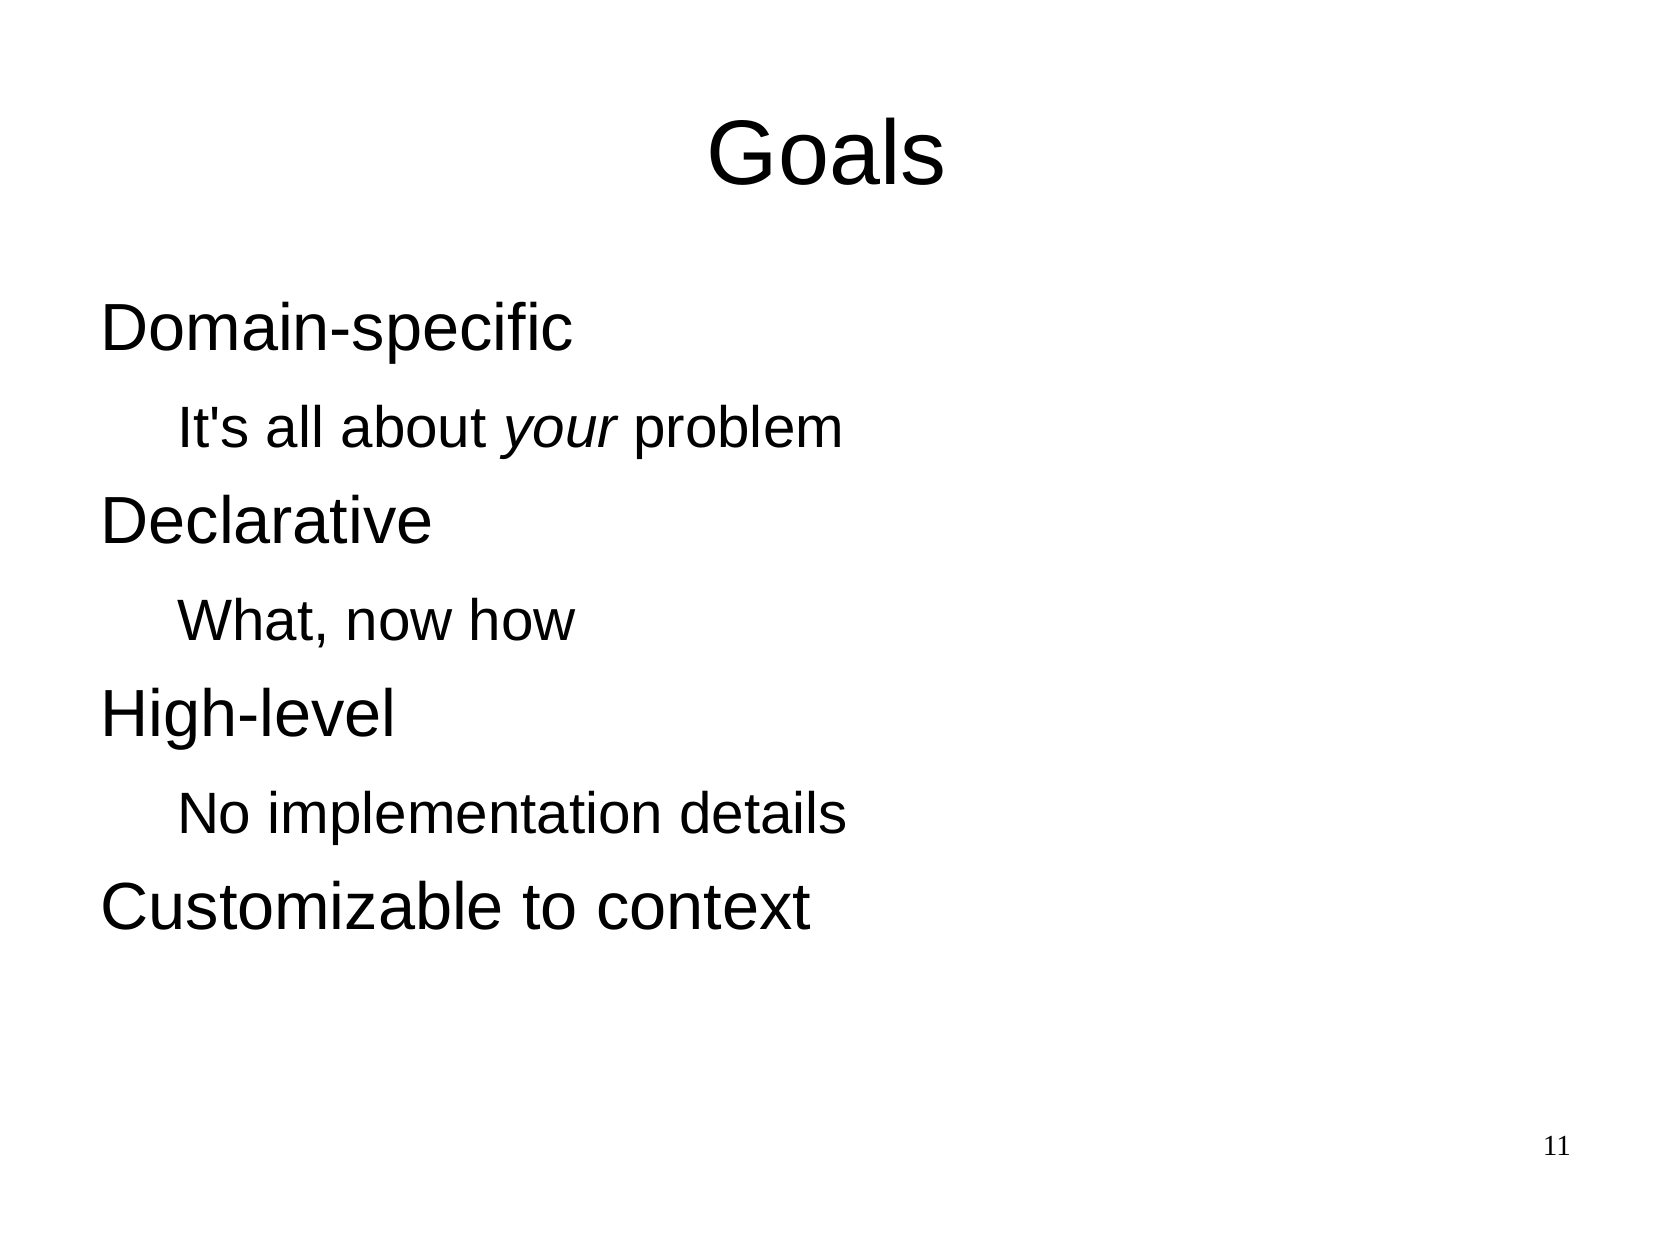

# Goals
Domain-specific
It's all about your problem
Declarative
What, now how
High-level
No implementation details
Customizable to context
11